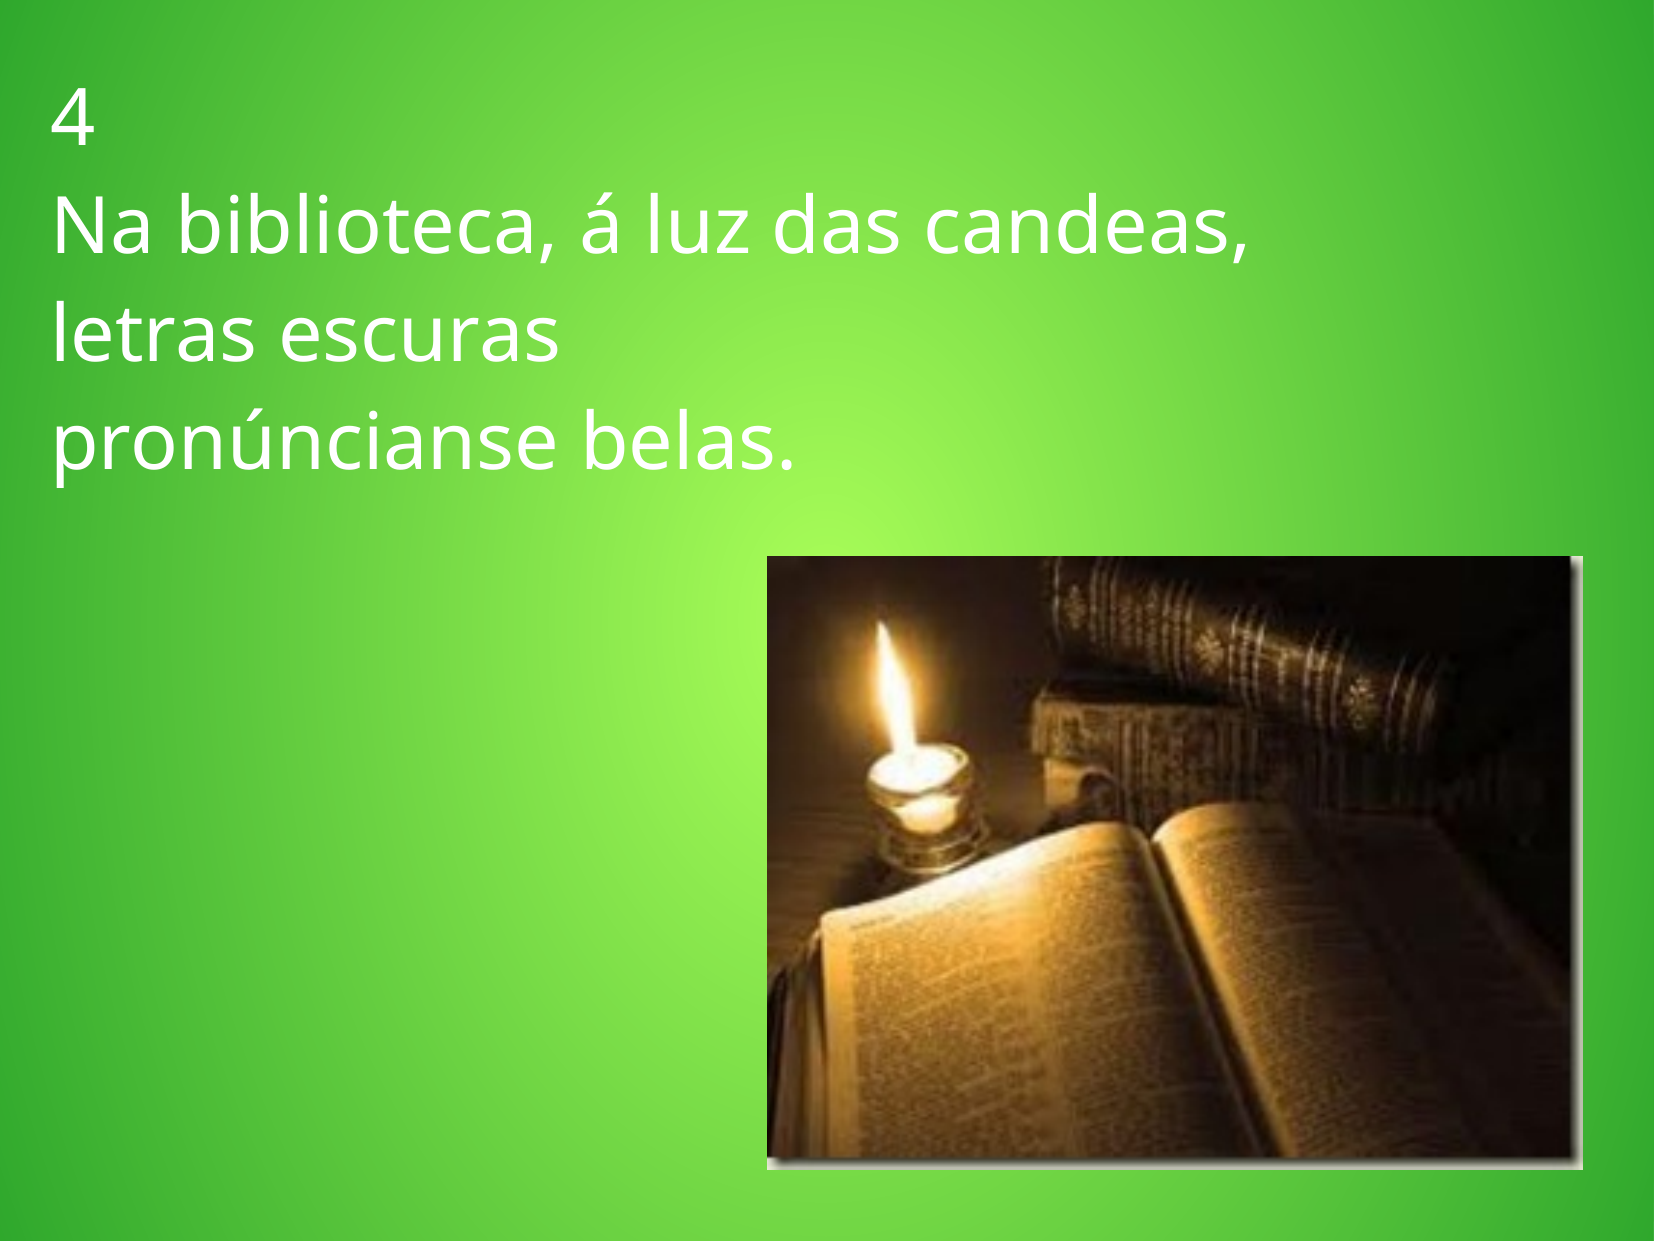

4
Na biblioteca, á luz das candeas,
letras escuras
pronúncianse belas.